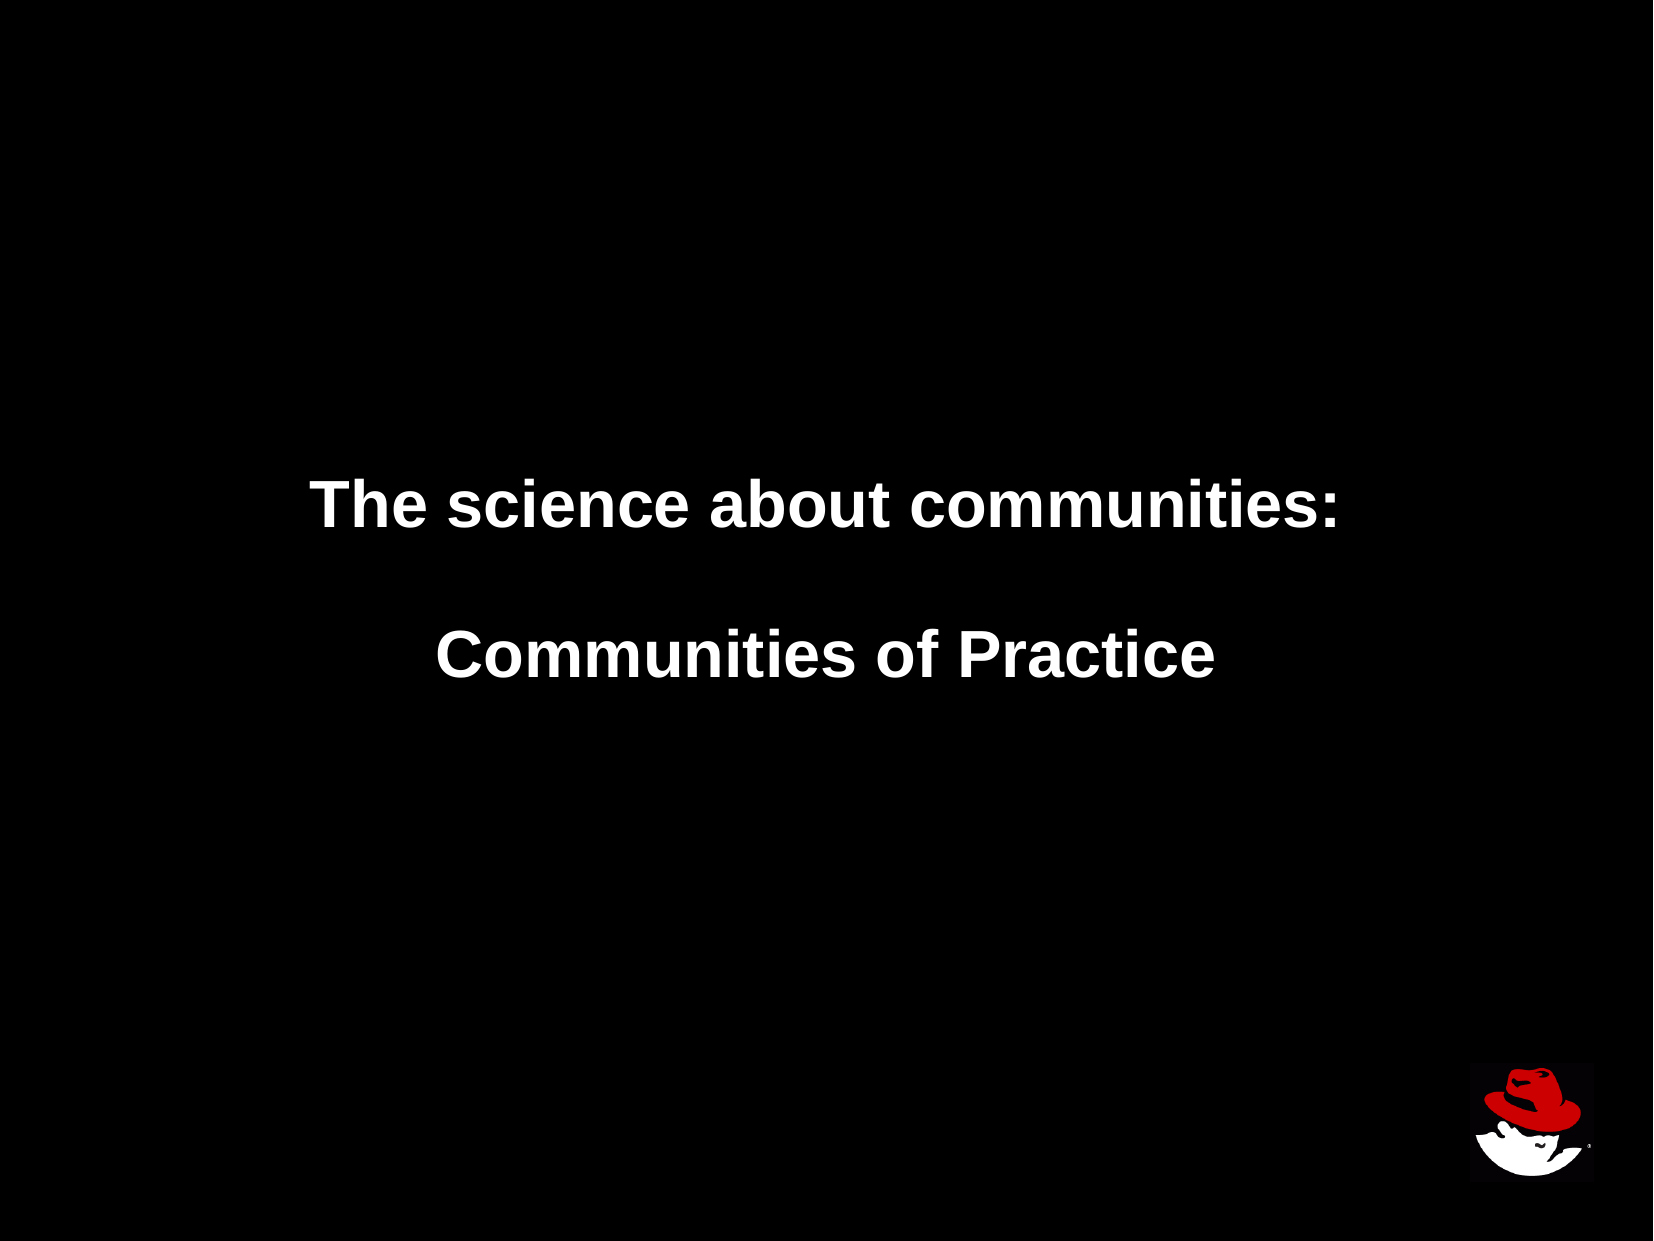

# The science about communities:
Communities of Practice